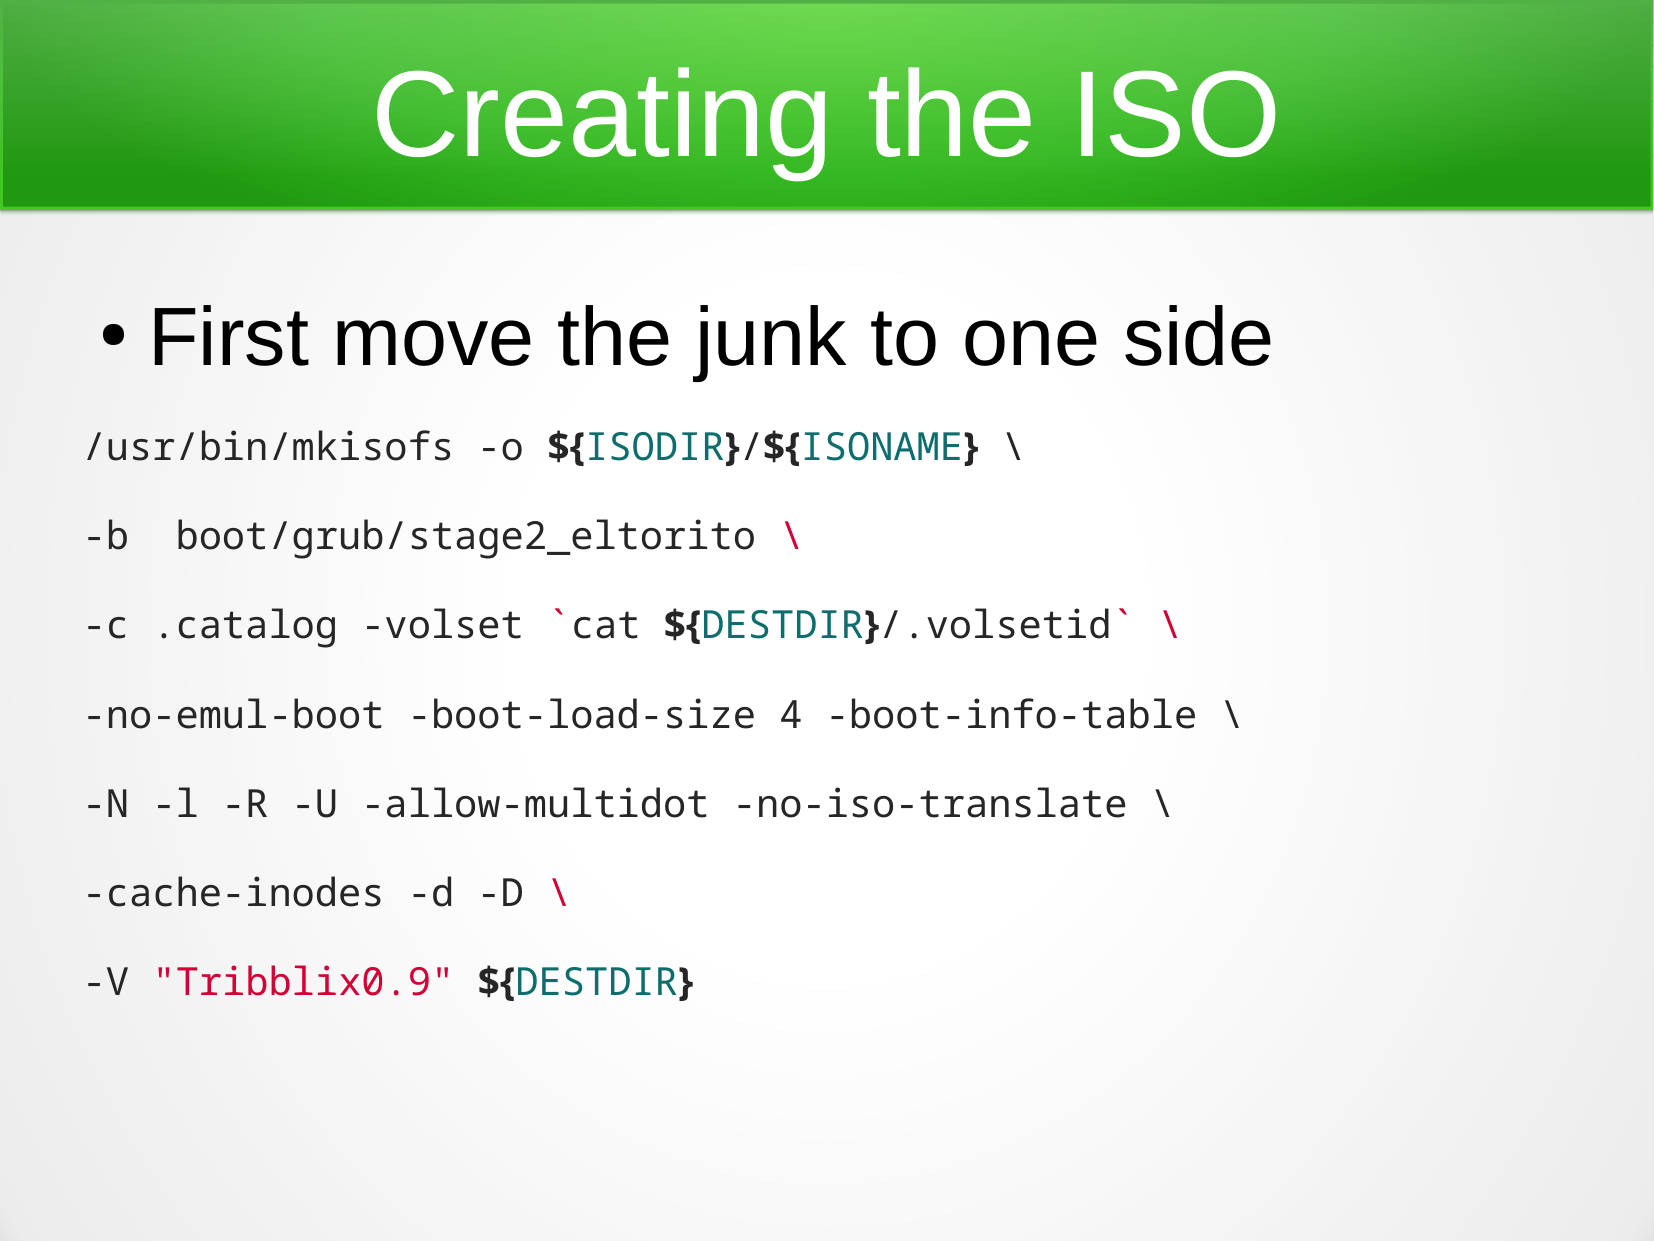

# Creating the ISO
First move the junk to one side
/usr/bin/mkisofs -o ${ISODIR}/${ISONAME} \
-b boot/grub/stage2_eltorito \
-c .catalog -volset `cat ${DESTDIR}/.volsetid` \
-no-emul-boot -boot-load-size 4 -boot-info-table \
-N -l -R -U -allow-multidot -no-iso-translate \
-cache-inodes -d -D \
-V "Tribblix0.9" ${DESTDIR}